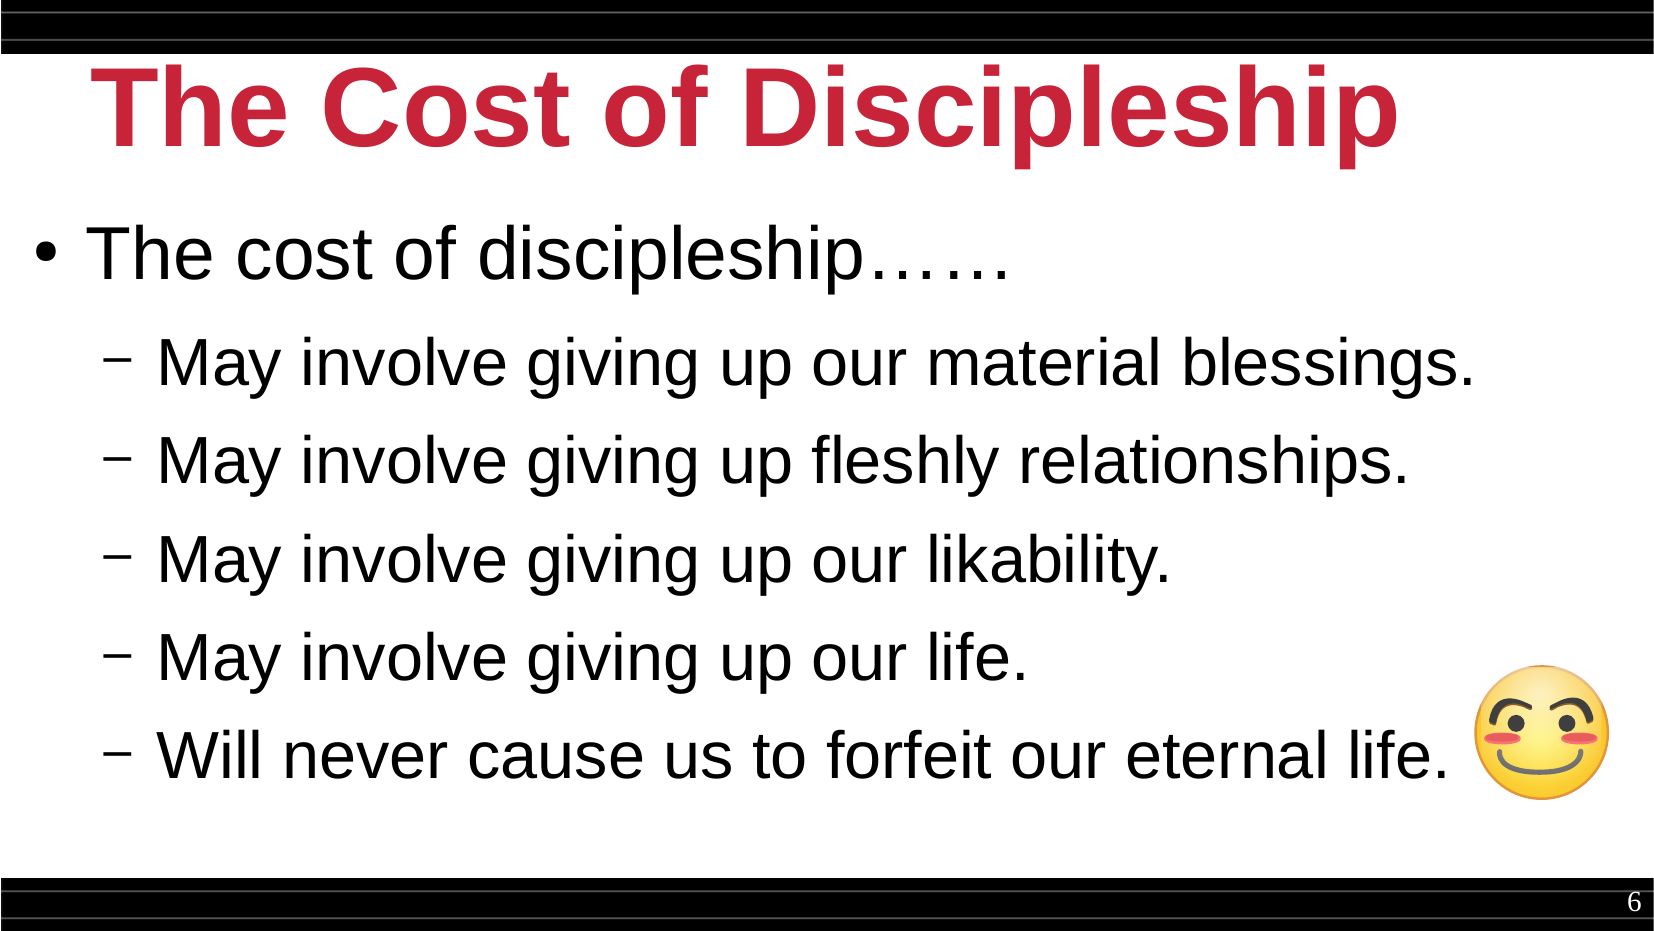

# The Cost of Discipleship
The cost of discipleship……
May involve giving up our material blessings.
May involve giving up fleshly relationships.
May involve giving up our likability.
May involve giving up our life.
Will never cause us to forfeit our eternal life.